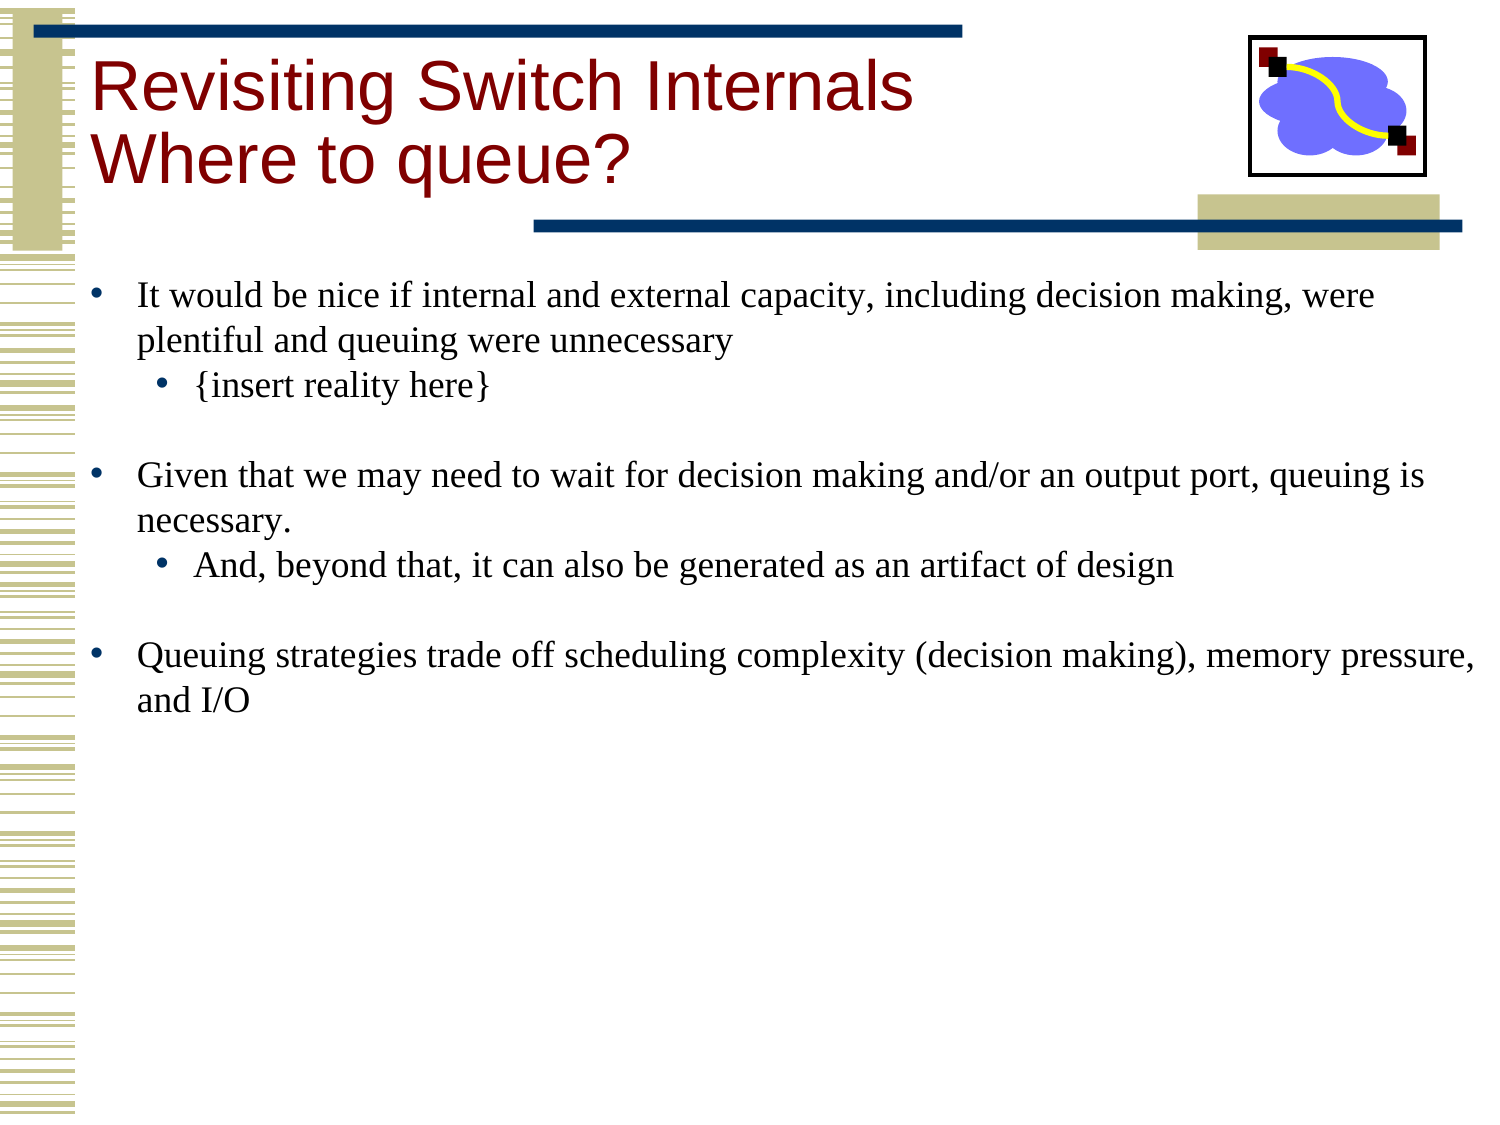

# Revisiting Switch Internals Where to queue?
It would be nice if internal and external capacity, including decision making, were plentiful and queuing were unnecessary
{insert reality here}
Given that we may need to wait for decision making and/or an output port, queuing is necessary.
And, beyond that, it can also be generated as an artifact of design
Queuing strategies trade off scheduling complexity (decision making), memory pressure, and I/O